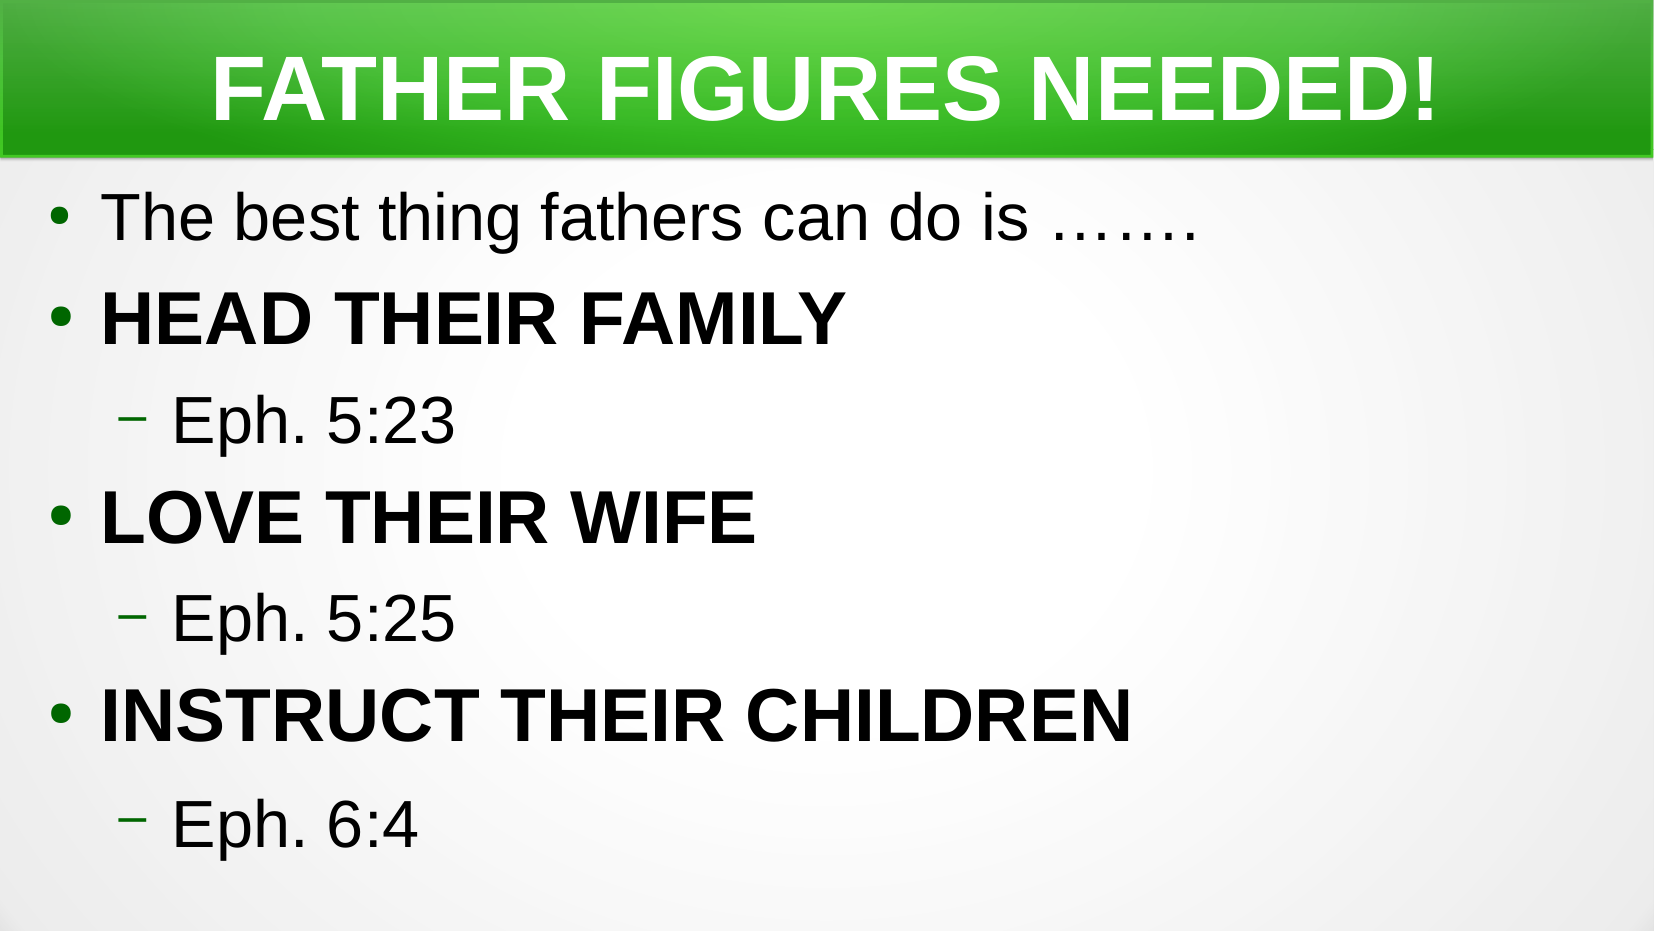

# FATHER FIGURES NEEDED!
The best thing fathers can do is …….
HEAD THEIR FAMILY
Eph. 5:23
LOVE THEIR WIFE
Eph. 5:25
INSTRUCT THEIR CHILDREN
Eph. 6:4